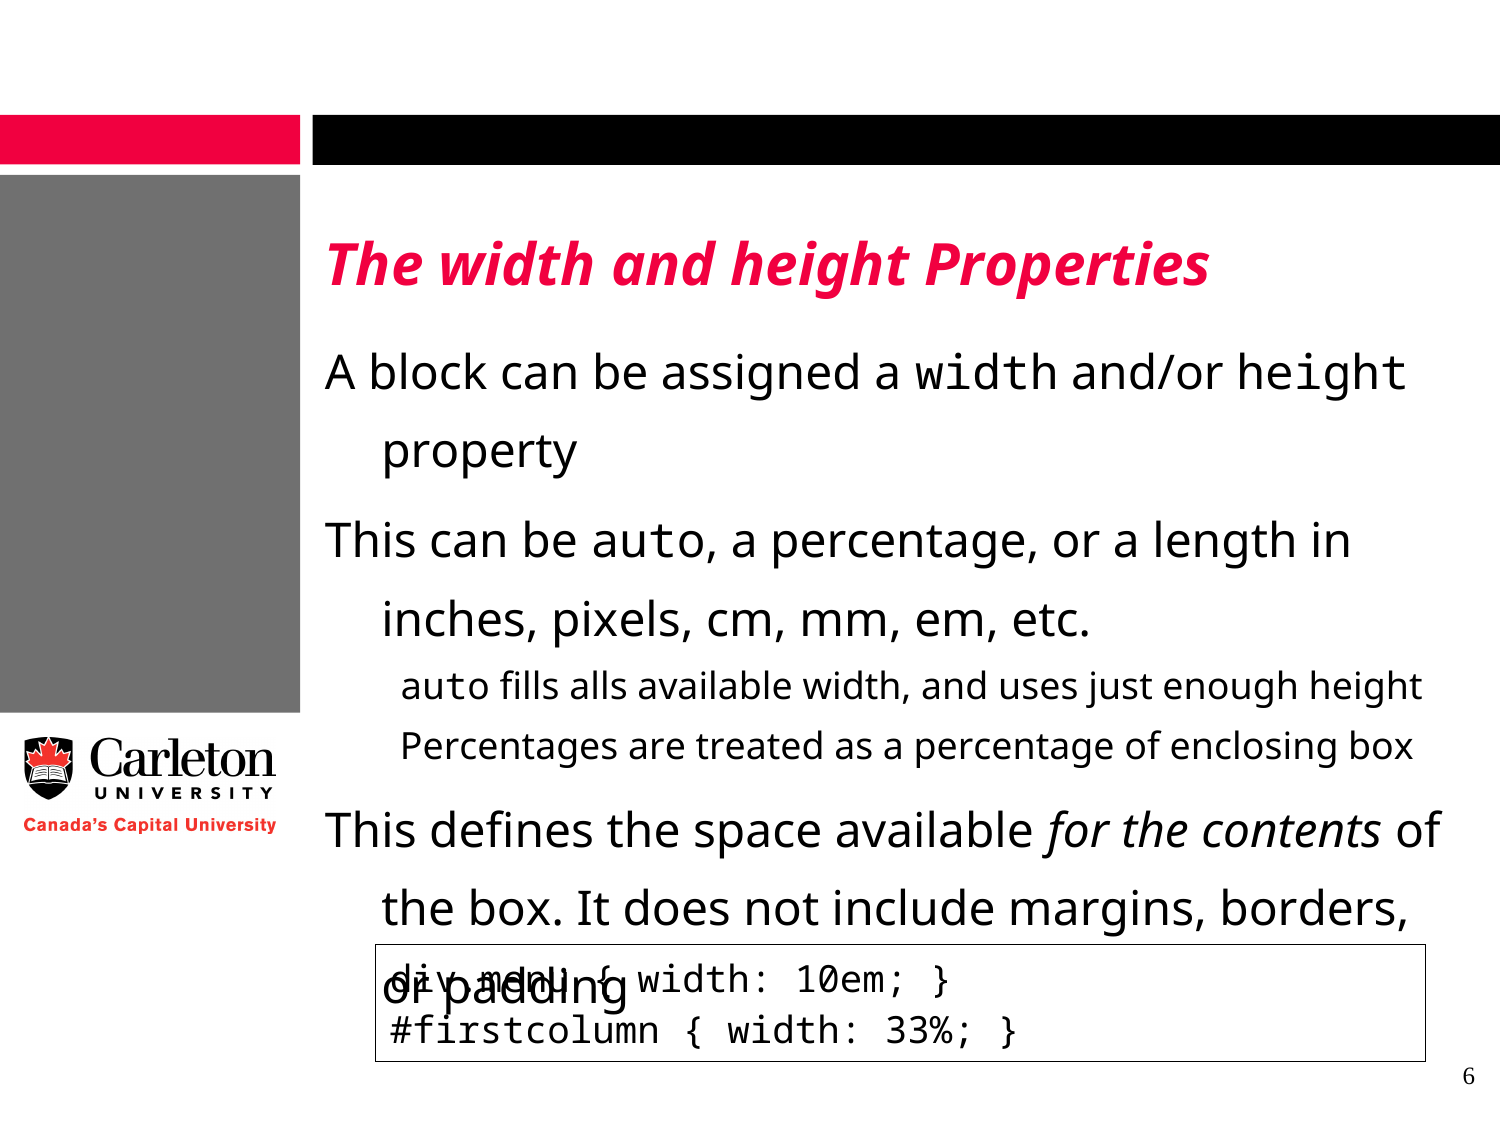

# The width and height Properties
A block can be assigned a width and/or height property
This can be auto, a percentage, or a length in inches, pixels, cm, mm, em, etc.
auto fills alls available width, and uses just enough height
Percentages are treated as a percentage of enclosing box
This defines the space available for the contents of the box. It does not include margins, borders, or padding
div.menu { width: 10em; }
#firstcolumn { width: 33%; }
6